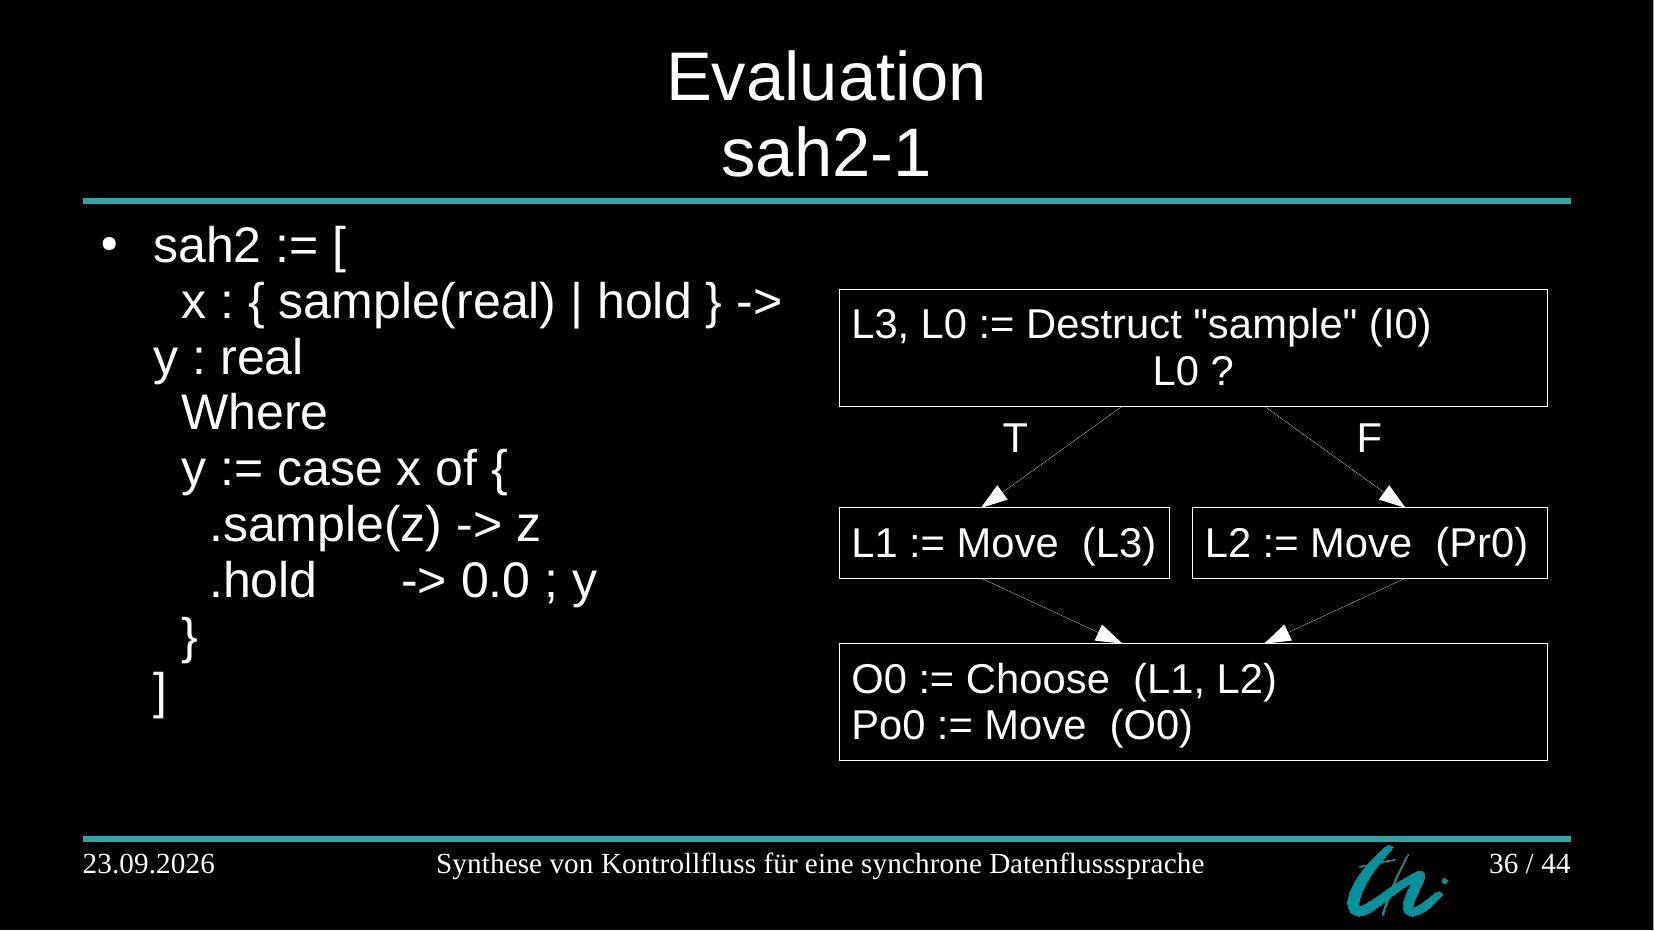

# Evaluation sah2-1
sah2 := [
 x : { sample(real) | hold } -> y : real
 Where
 y := case x of {
 .sample(z) -> z
 .hold -> 0.0 ; y
 }
]
L3, L0 := Destruct "sample" (I0)
L0 ?
T
F
L1 := Move (L3)
L2 := Move (Pr0)
O0 := Choose (L1, L2)
Po0 := Move (O0)
Synthese von Kontrollfluss für eine synchrone Datenflusssprache
36